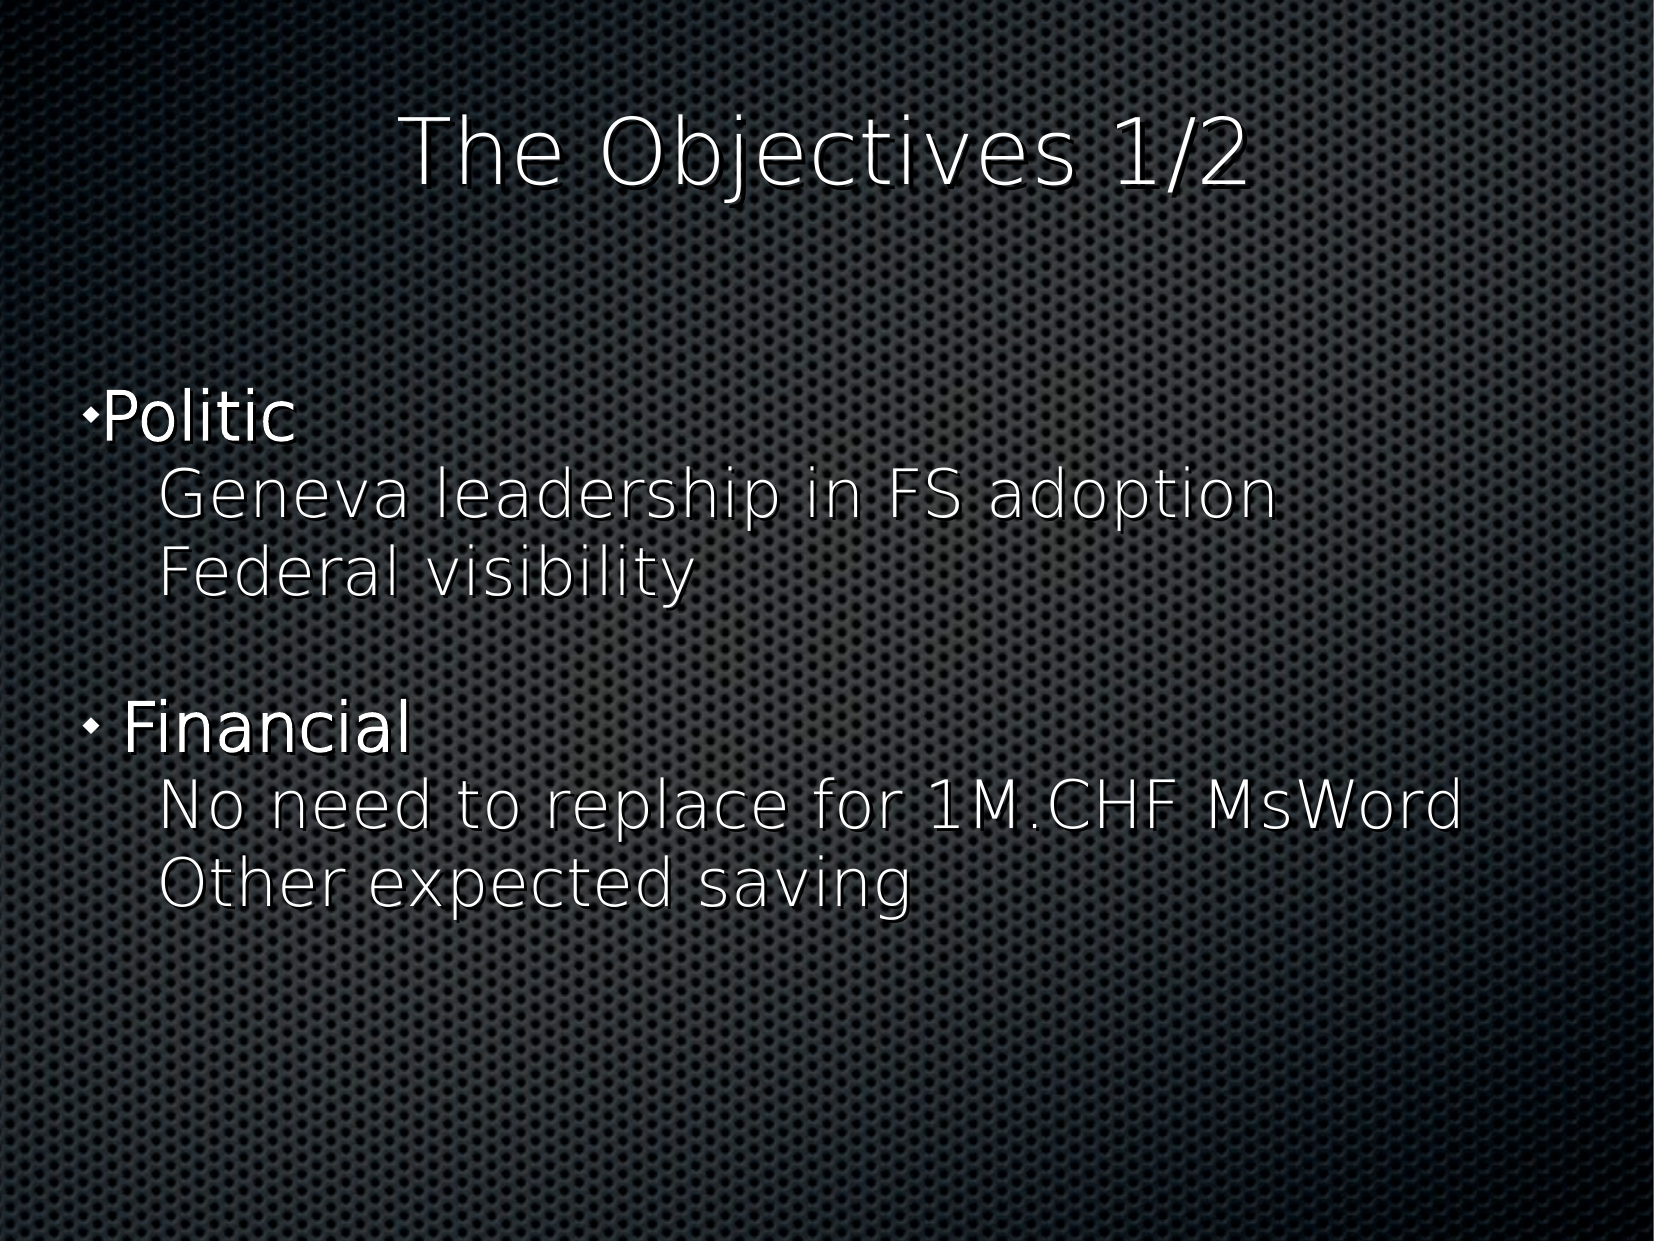

# The Objectives 1/2
Politic
	Geneva leadership in FS adoption
	Federal visibility
 Financial
	No need to replace for 1M.CHF MsWord
	Other expected saving